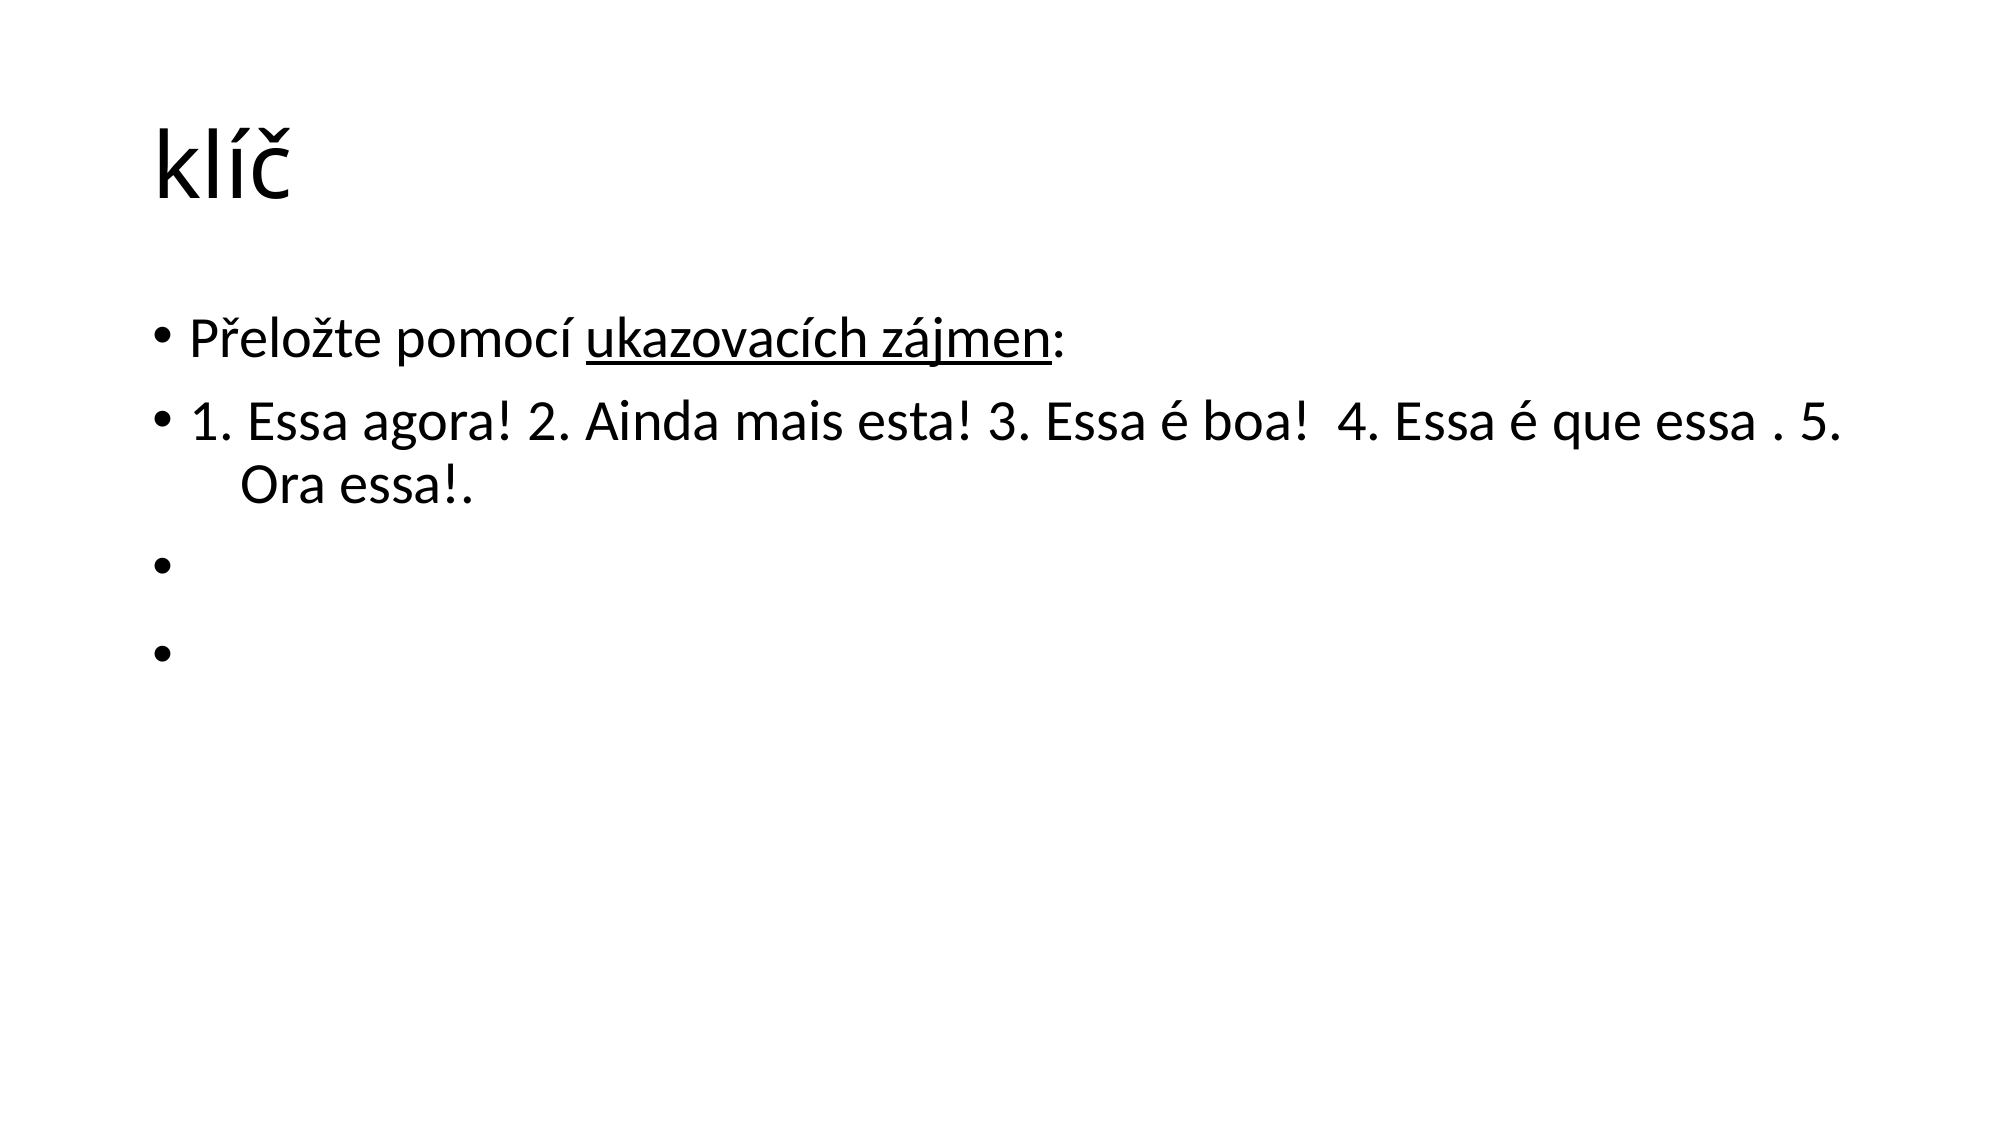

# klíč
Přeložte pomocí ukazovacích zájmen:
1. Essa agora! 2. Ainda mais esta! 3. Essa é boa! 4. Essa é que essa . 5. Ora essa!.